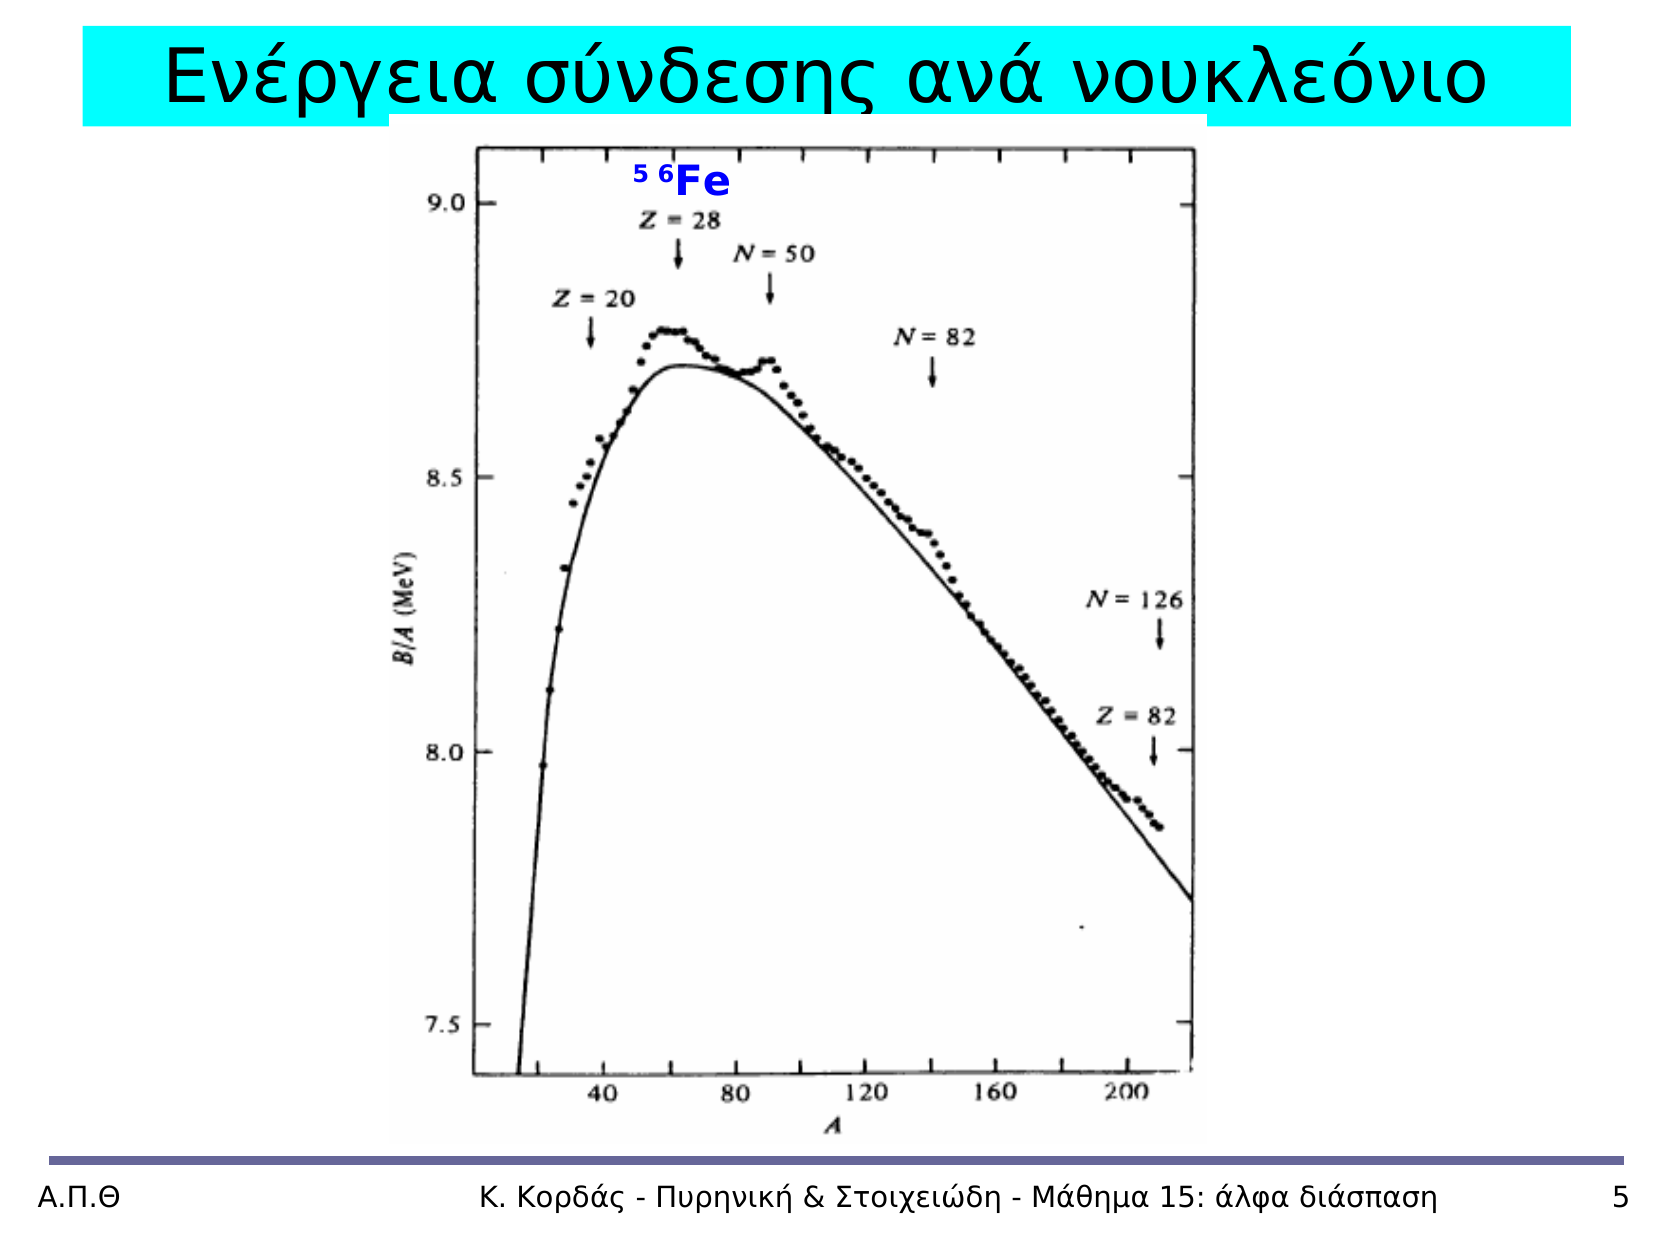

# Ενέργεια σύνδεσης ανά νουκλεόνιο
5 6Fe
Α.Π.Θ
Κ. Κορδάς - Πυρηνική & Στοιχειώδη - Μάθημα 15: άλφα διάσπαση
5